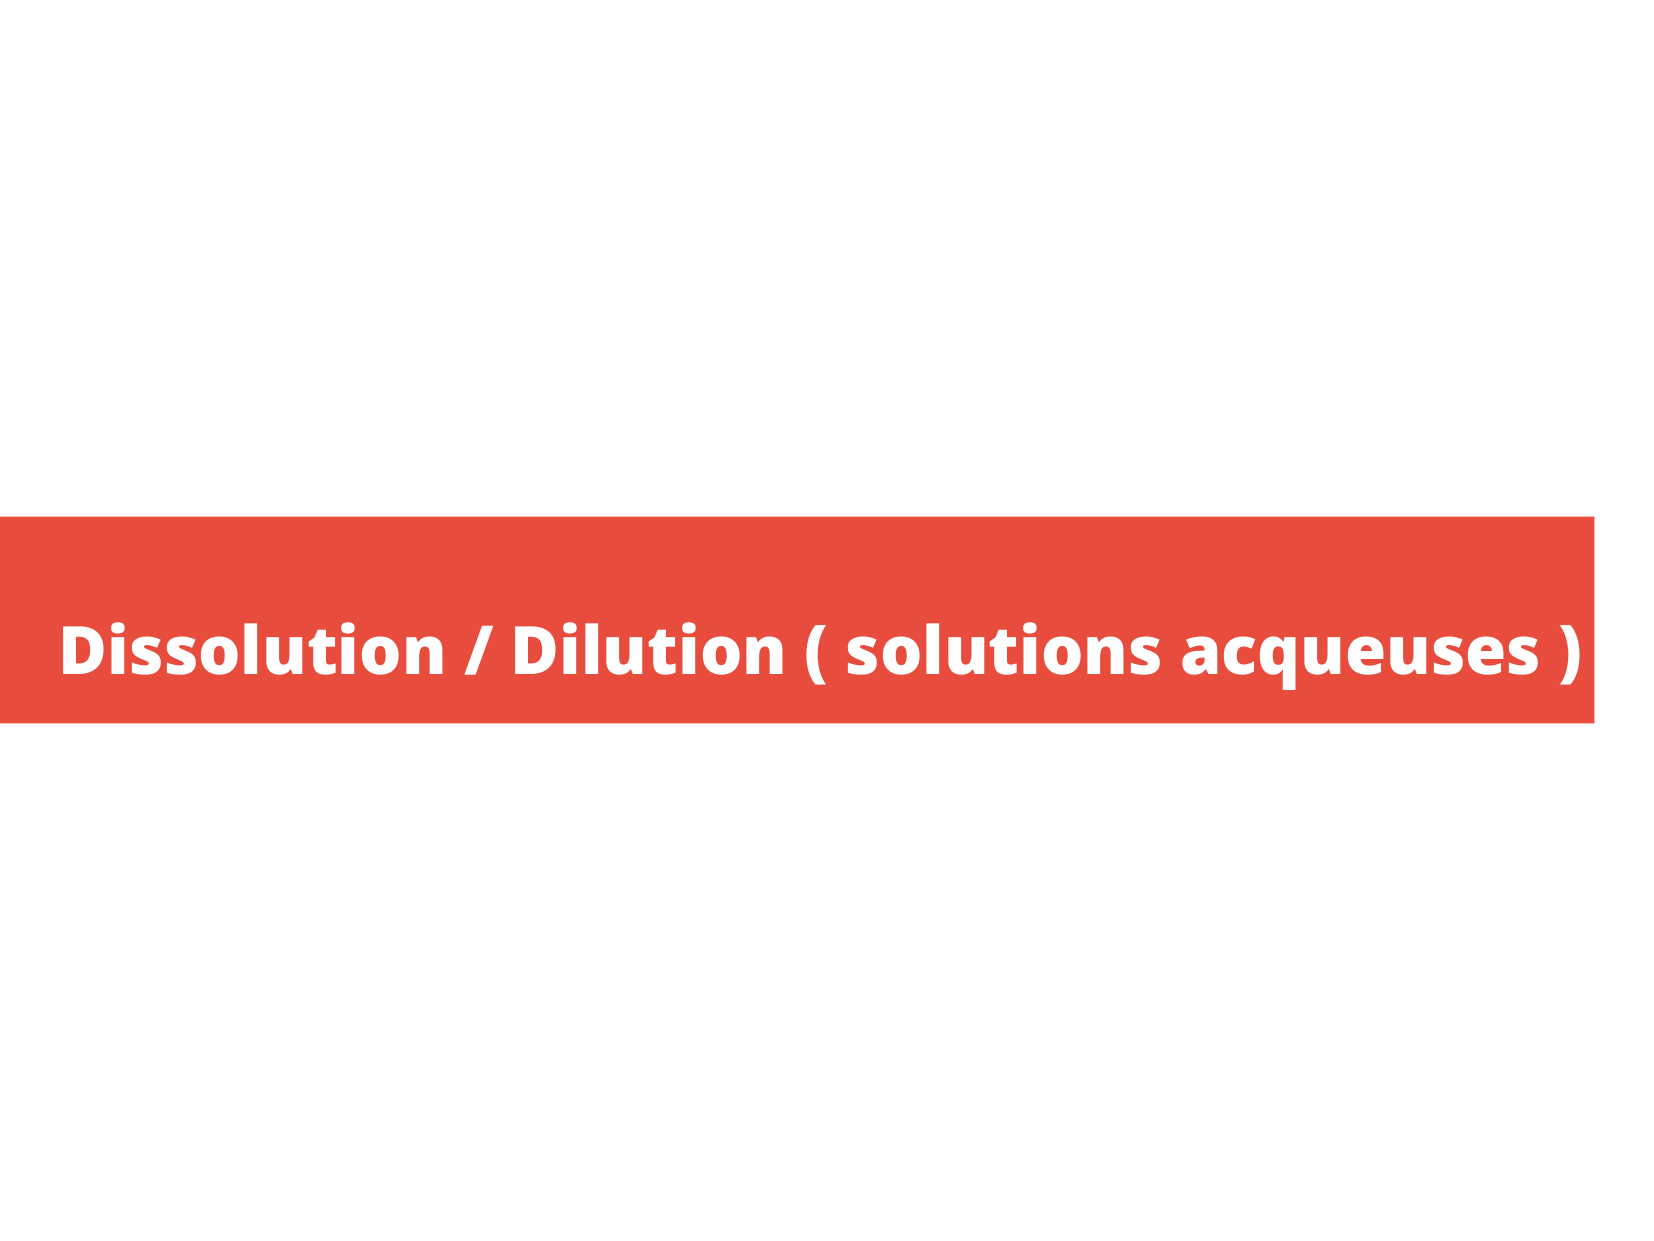

# Dissolution / Dilution ( solutions acqueuses )